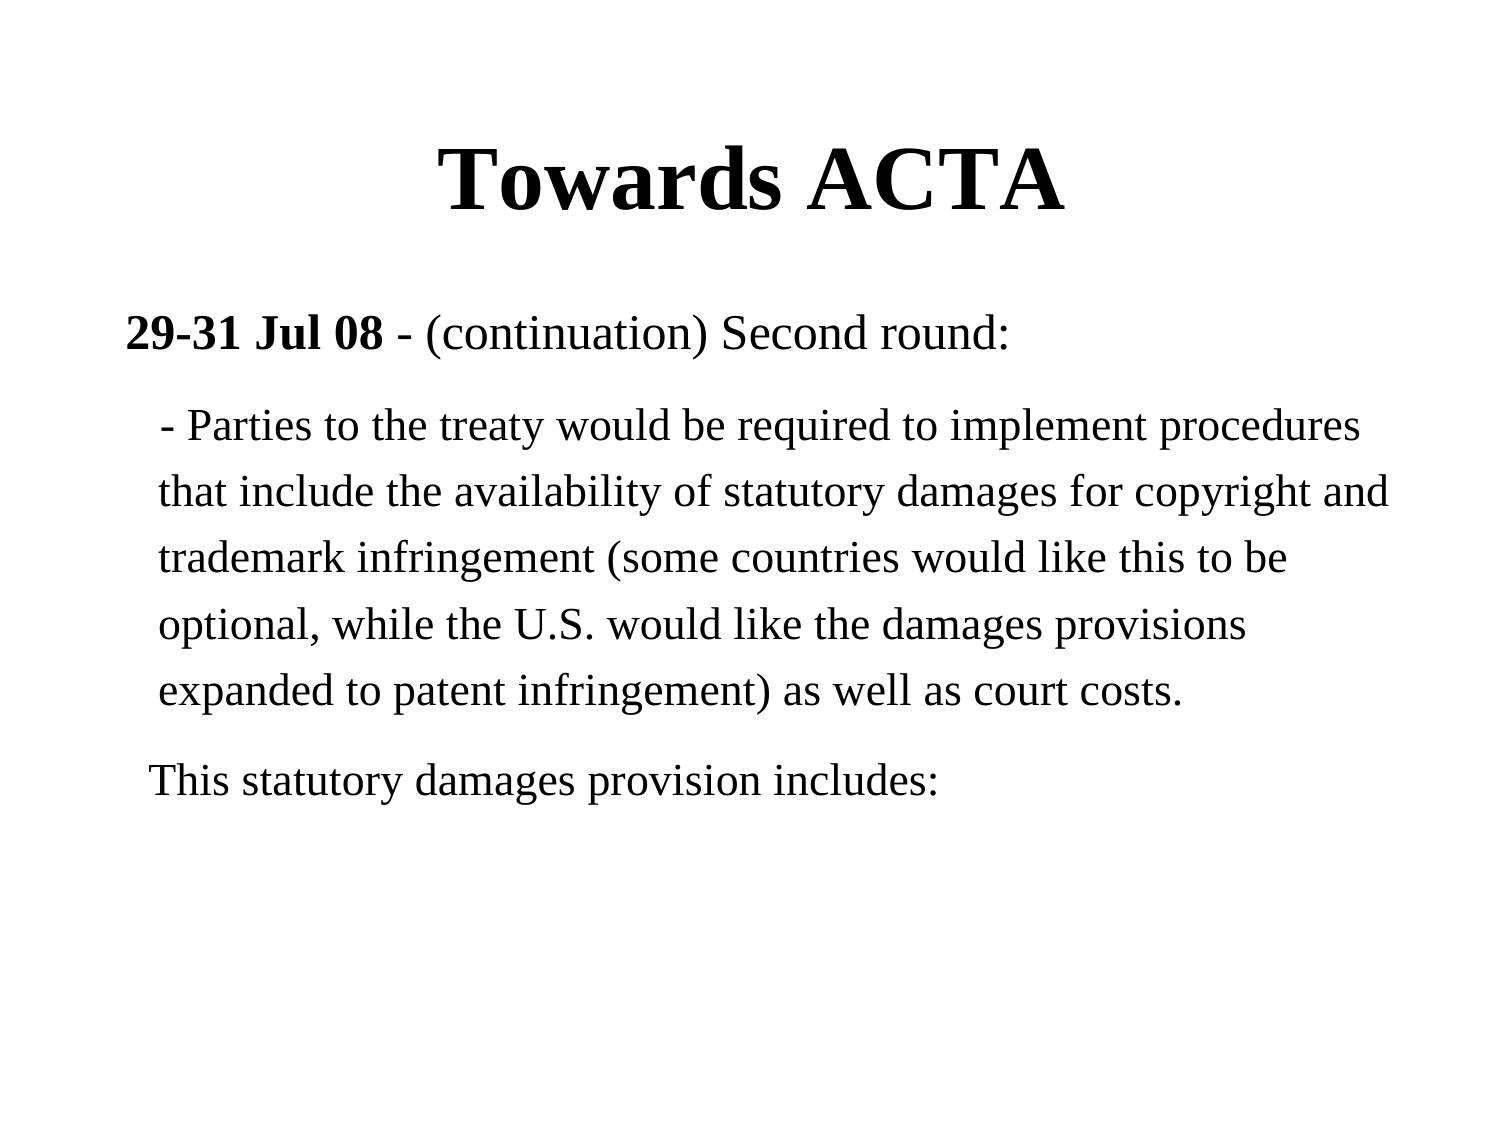

# Towards ACTA
 29-31 Jul 08 - (continuation) Second round:
 - Parties to the treaty would be required to implement procedures that include the availability of statutory damages for copyright and trademark infringement (some countries would like this to be optional, while the U.S. would like the damages provisions expanded to patent infringement) as well as court costs.
 This statutory damages provision includes: